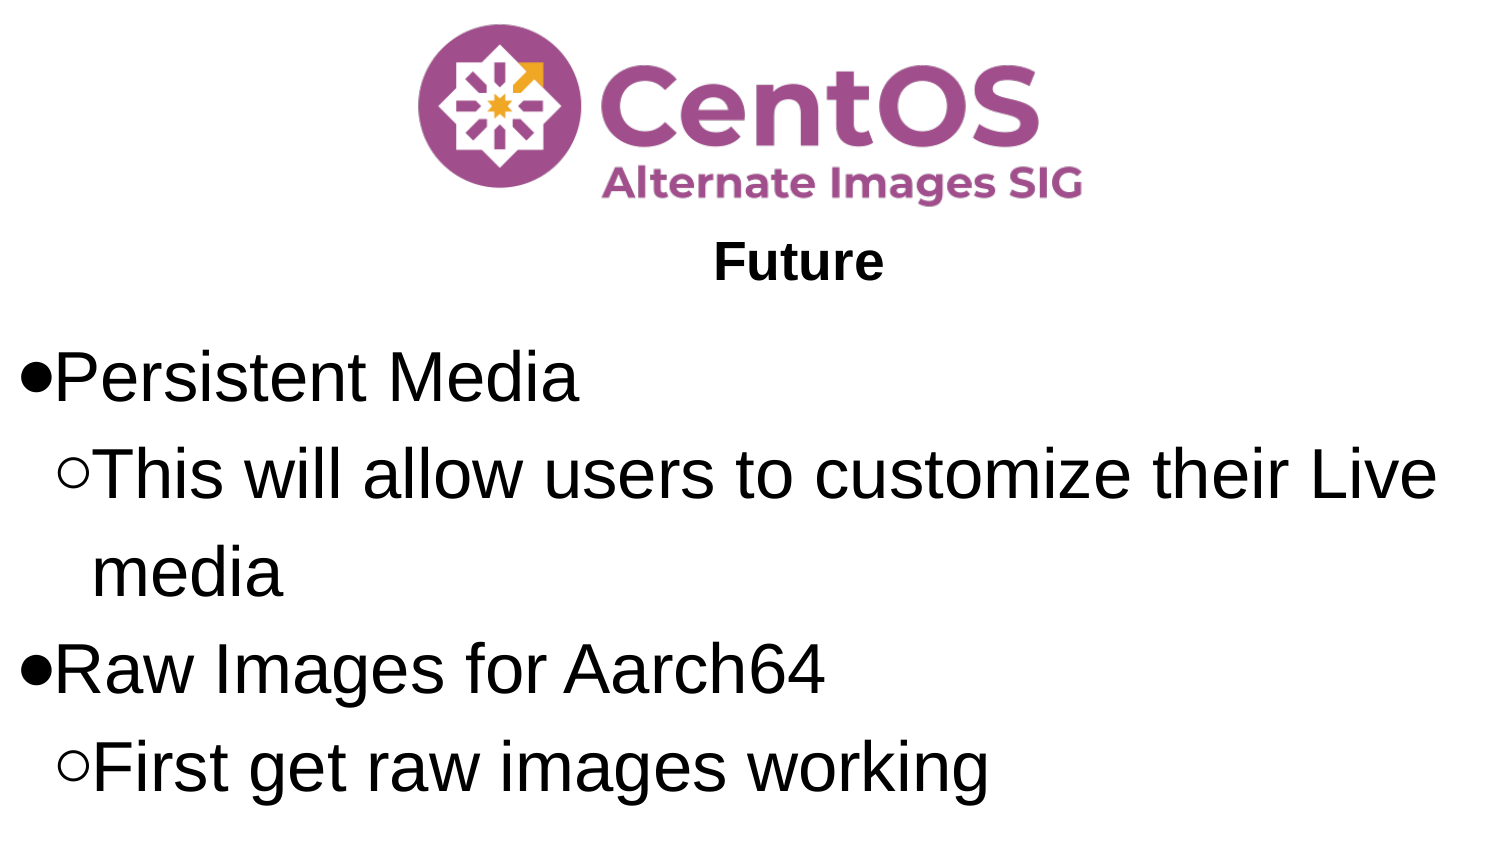

Future
# Persistent Media
This will allow users to customize their Live media
Raw Images for Aarch64
First get raw images working